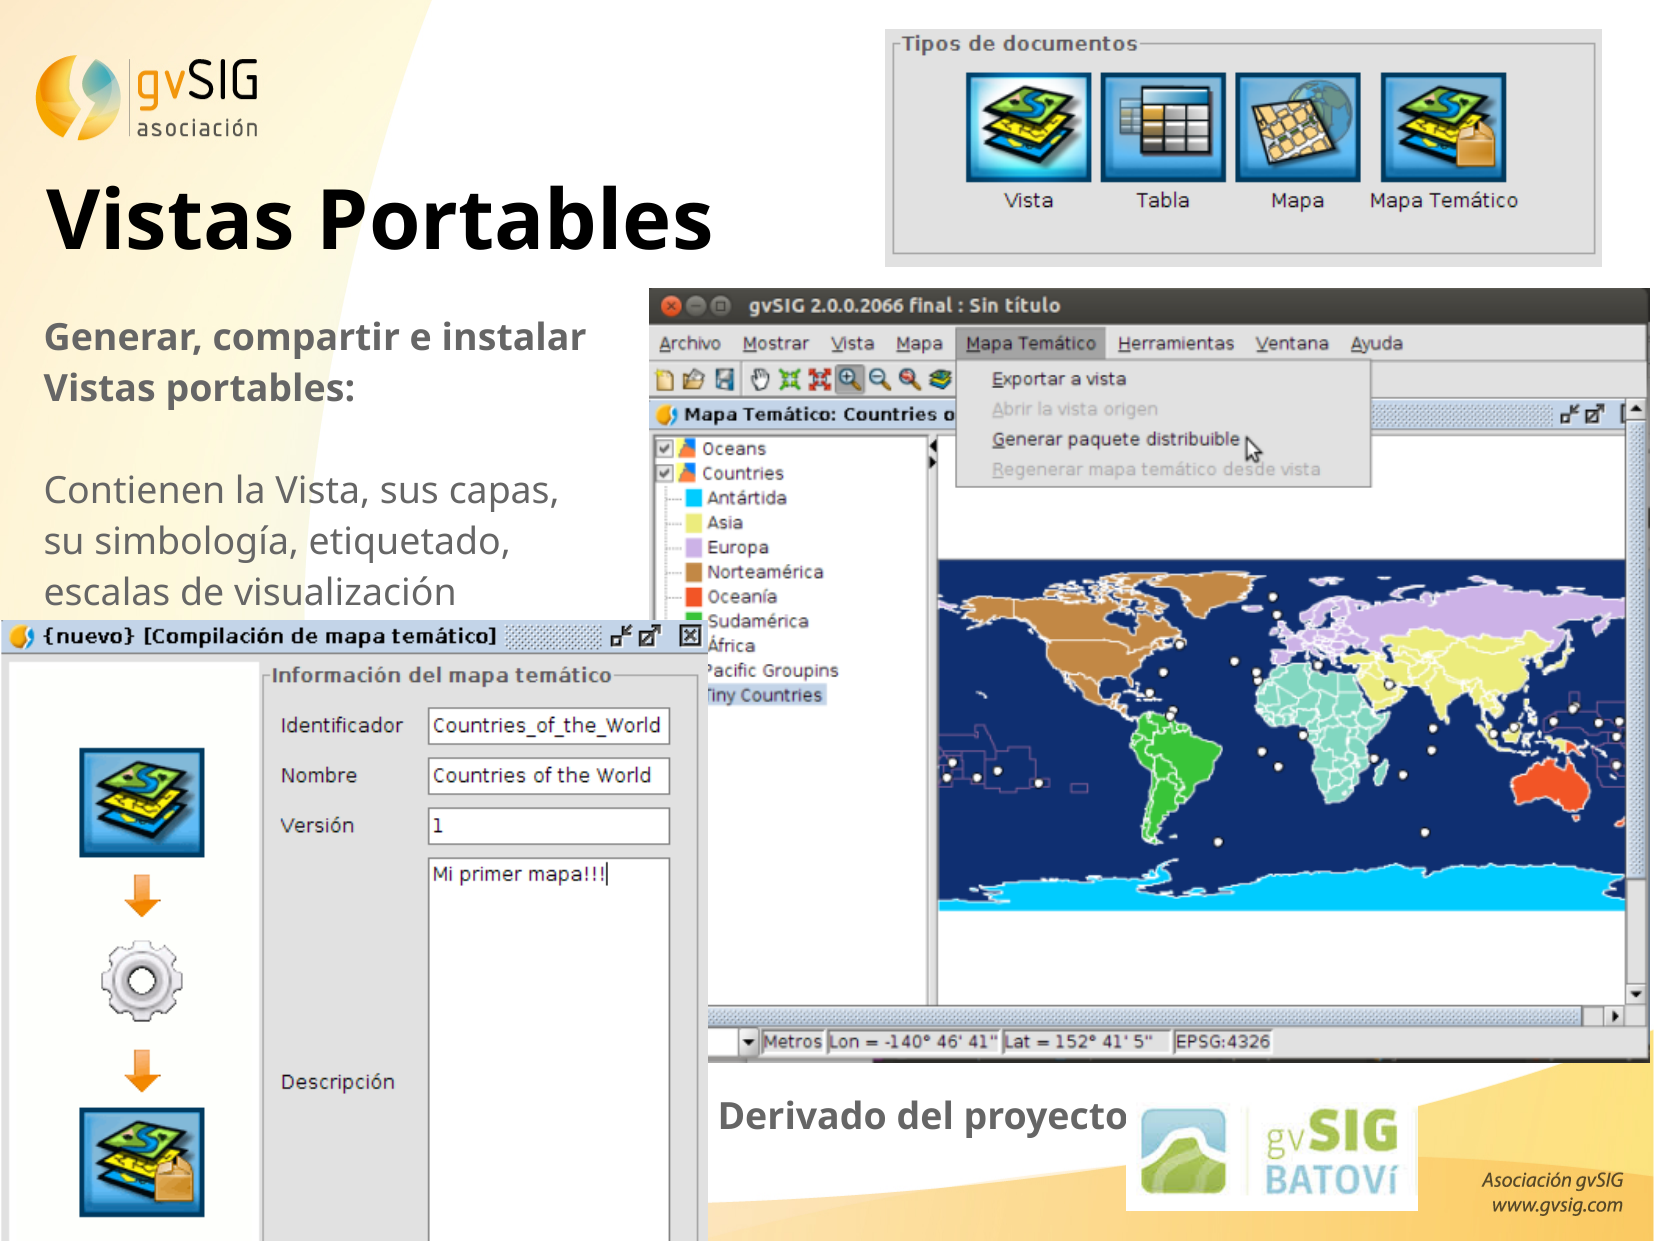

# Vistas Portables
Generar, compartir e instalar
Vistas portables:
Contienen la Vista, sus capas, su simbología, etiquetado, escalas de visualización
Derivado del proyecto: